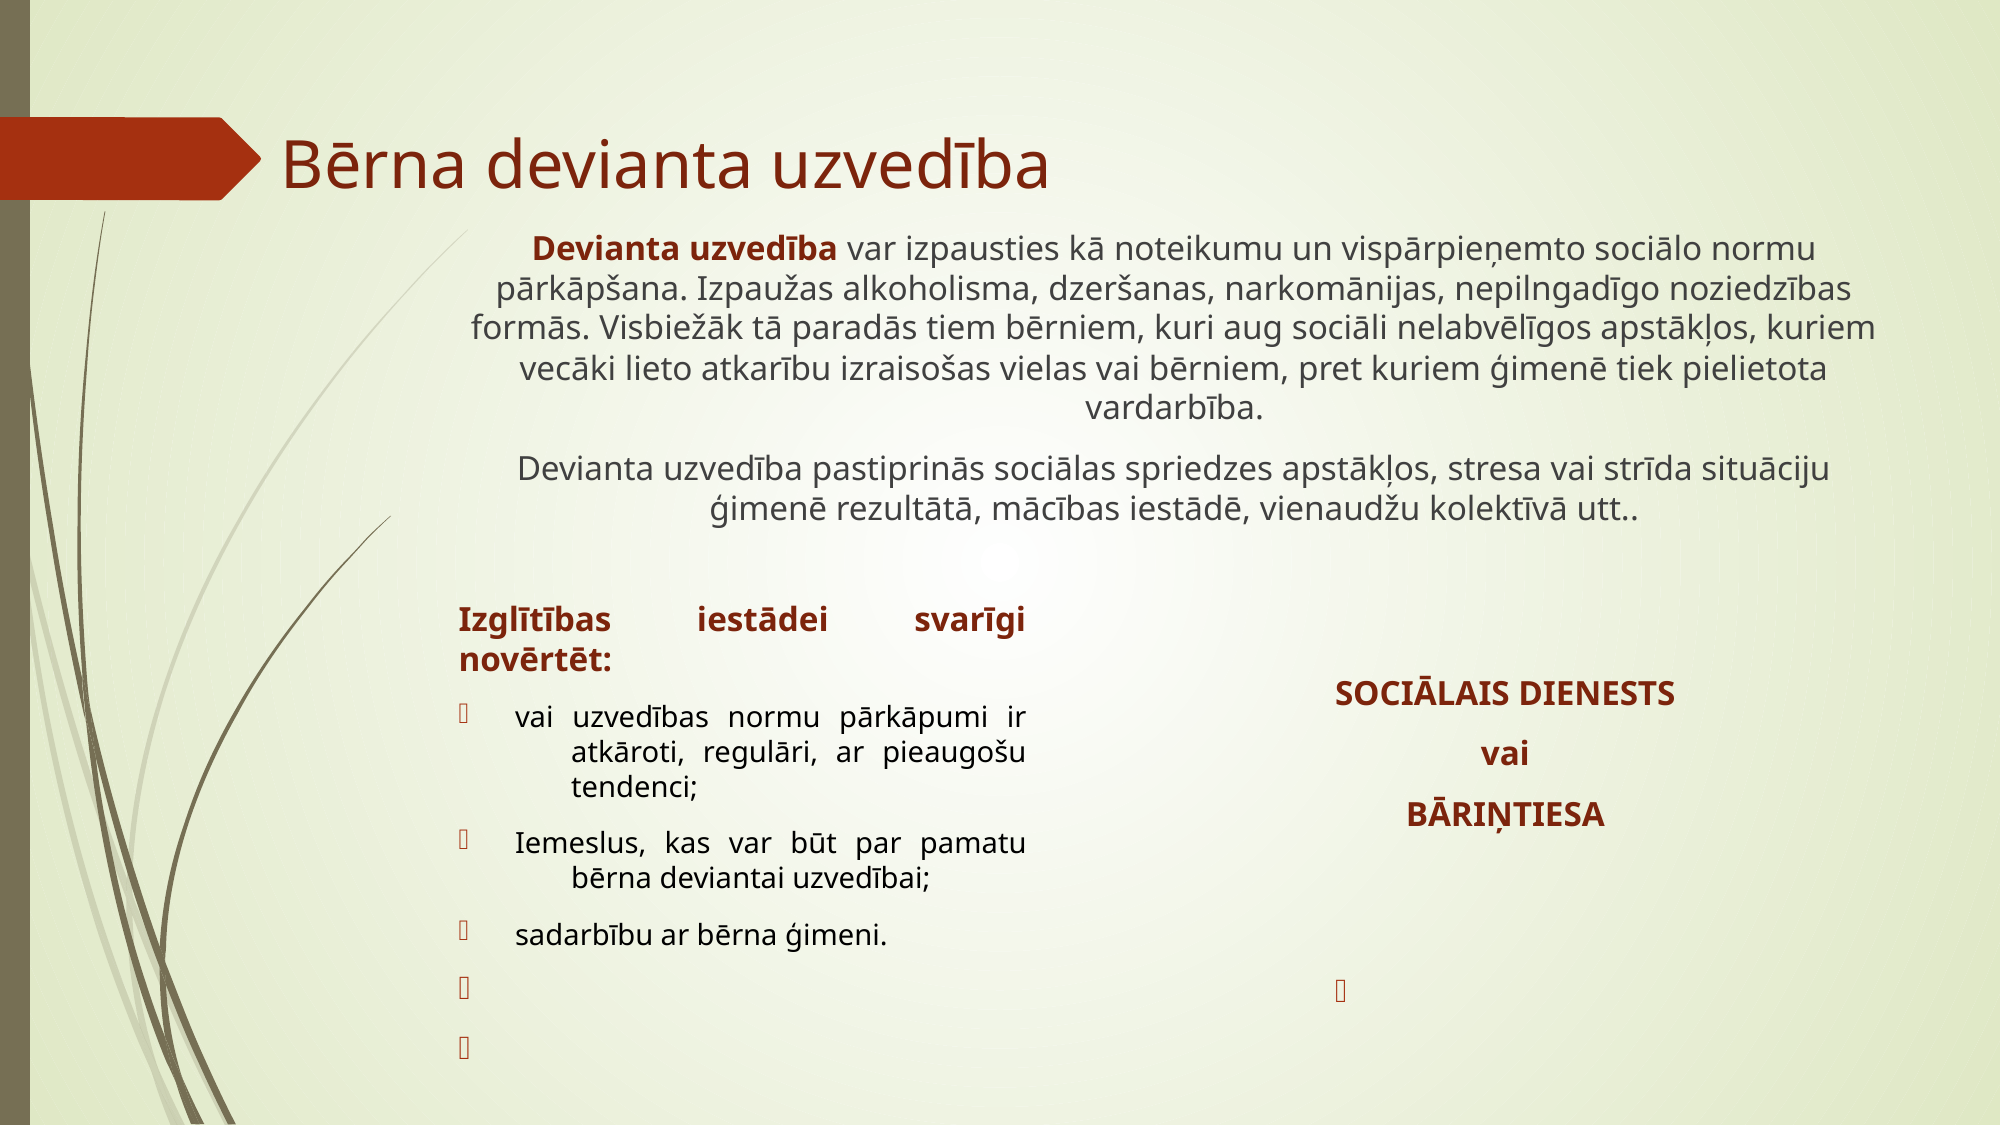

# Bērna devianta uzvedība
Devianta uzvedība var izpausties kā noteikumu un vispārpieņemto sociālo normu pārkāpšana. Izpaužas alkoholisma, dzeršanas, narkomānijas, nepilngadīgo noziedzības formās. Visbiežāk tā paradās tiem bērniem, kuri aug sociāli nelabvēlīgos apstākļos, kuriem vecāki lieto atkarību izraisošas vielas vai bērniem, pret kuriem ģimenē tiek pielietota vardarbība.
Devianta uzvedība pastiprinās sociālas spriedzes apstākļos, stresa vai strīda situāciju ģimenē rezultātā, mācības iestādē, vienaudžu kolektīvā utt..
Izglītības iestādei svarīgi novērtēt:
vai uzvedības normu pārkāpumi ir atkāroti, regulāri, ar pieaugošu tendenci;
Iemeslus, kas var būt par pamatu bērna deviantai uzvedībai;
sadarbību ar bērna ģimeni.
SOCIĀLAIS DIENESTS
 vai
BĀRIŅTIESA